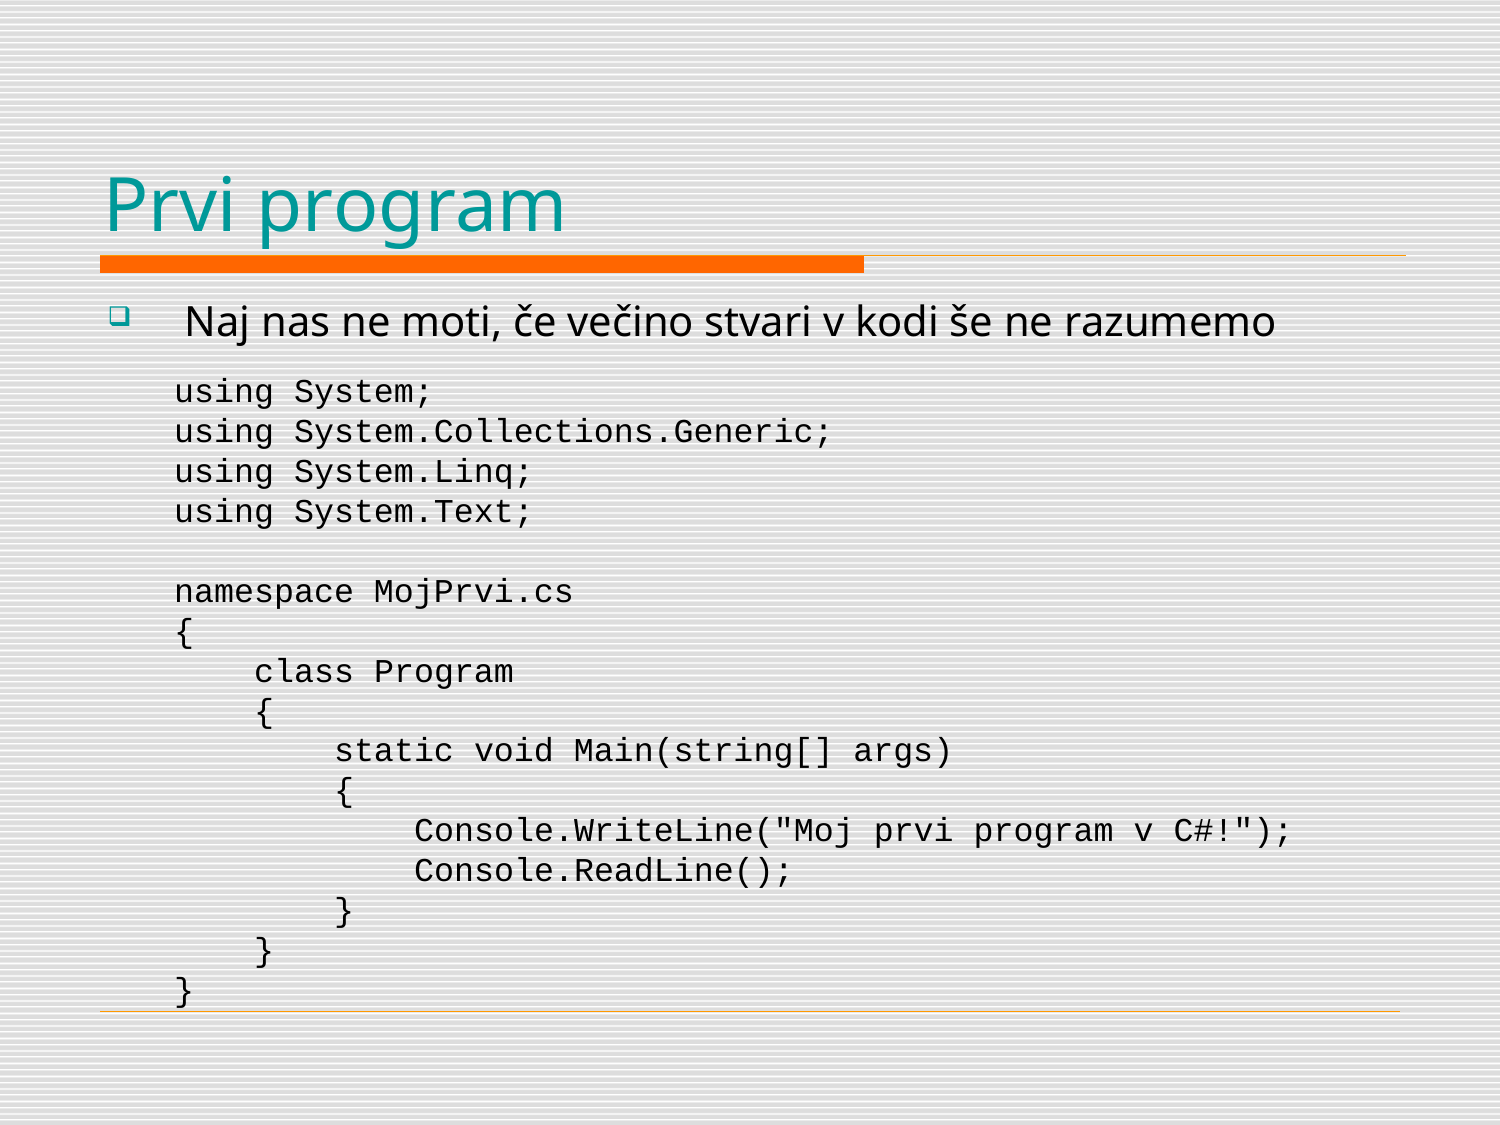

# Prvi program
Naj nas ne moti, če večino stvari v kodi še ne razumemo
using System;
using System.Collections.Generic;
using System.Linq;
using System.Text;
namespace MojPrvi.cs
{
 class Program
 {
 static void Main(string[] args)
 {
 Console.WriteLine("Moj prvi program v C#!");
 Console.ReadLine();
 }
 }
}